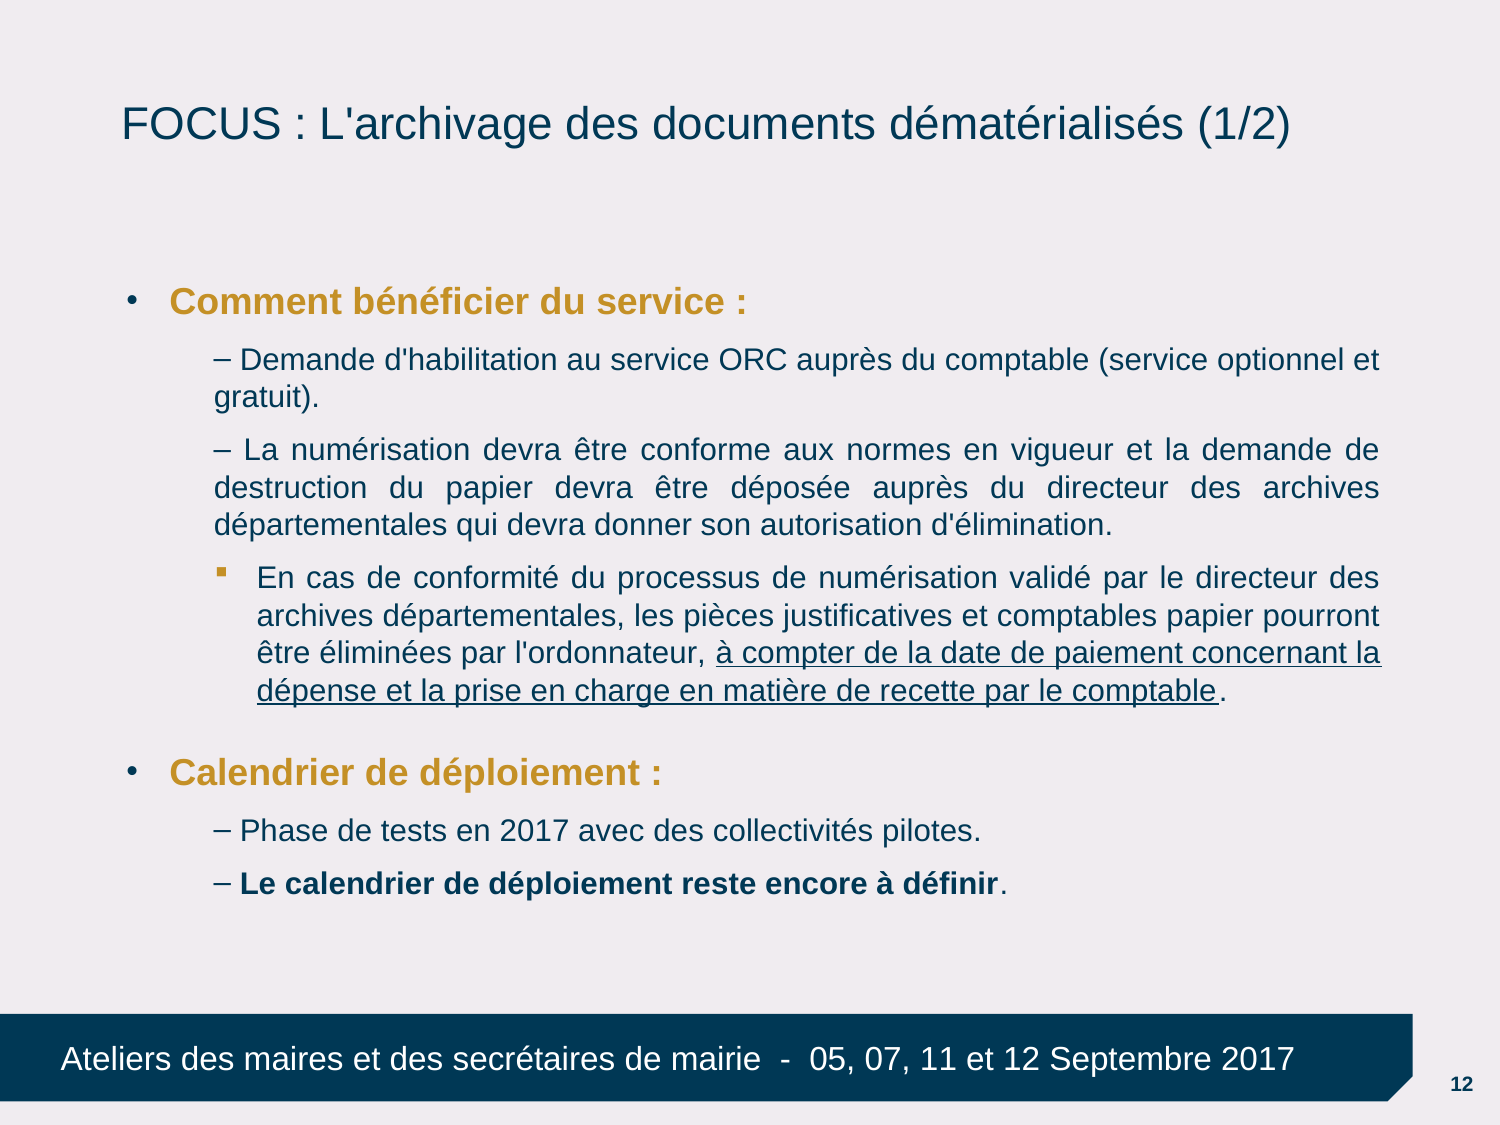

# FOCUS : L'archivage des documents dématérialisés (1/2)
Comment bénéficier du service :
 Demande d'habilitation au service ORC auprès du comptable (service optionnel et gratuit).
 La numérisation devra être conforme aux normes en vigueur et la demande de destruction du papier devra être déposée auprès du directeur des archives départementales qui devra donner son autorisation d'élimination.
En cas de conformité du processus de numérisation validé par le directeur des archives départementales, les pièces justificatives et comptables papier pourront être éliminées par l'ordonnateur, à compter de la date de paiement concernant la dépense et la prise en charge en matière de recette par le comptable.
Calendrier de déploiement :
 Phase de tests en 2017 avec des collectivités pilotes.
 Le calendrier de déploiement reste encore à définir.